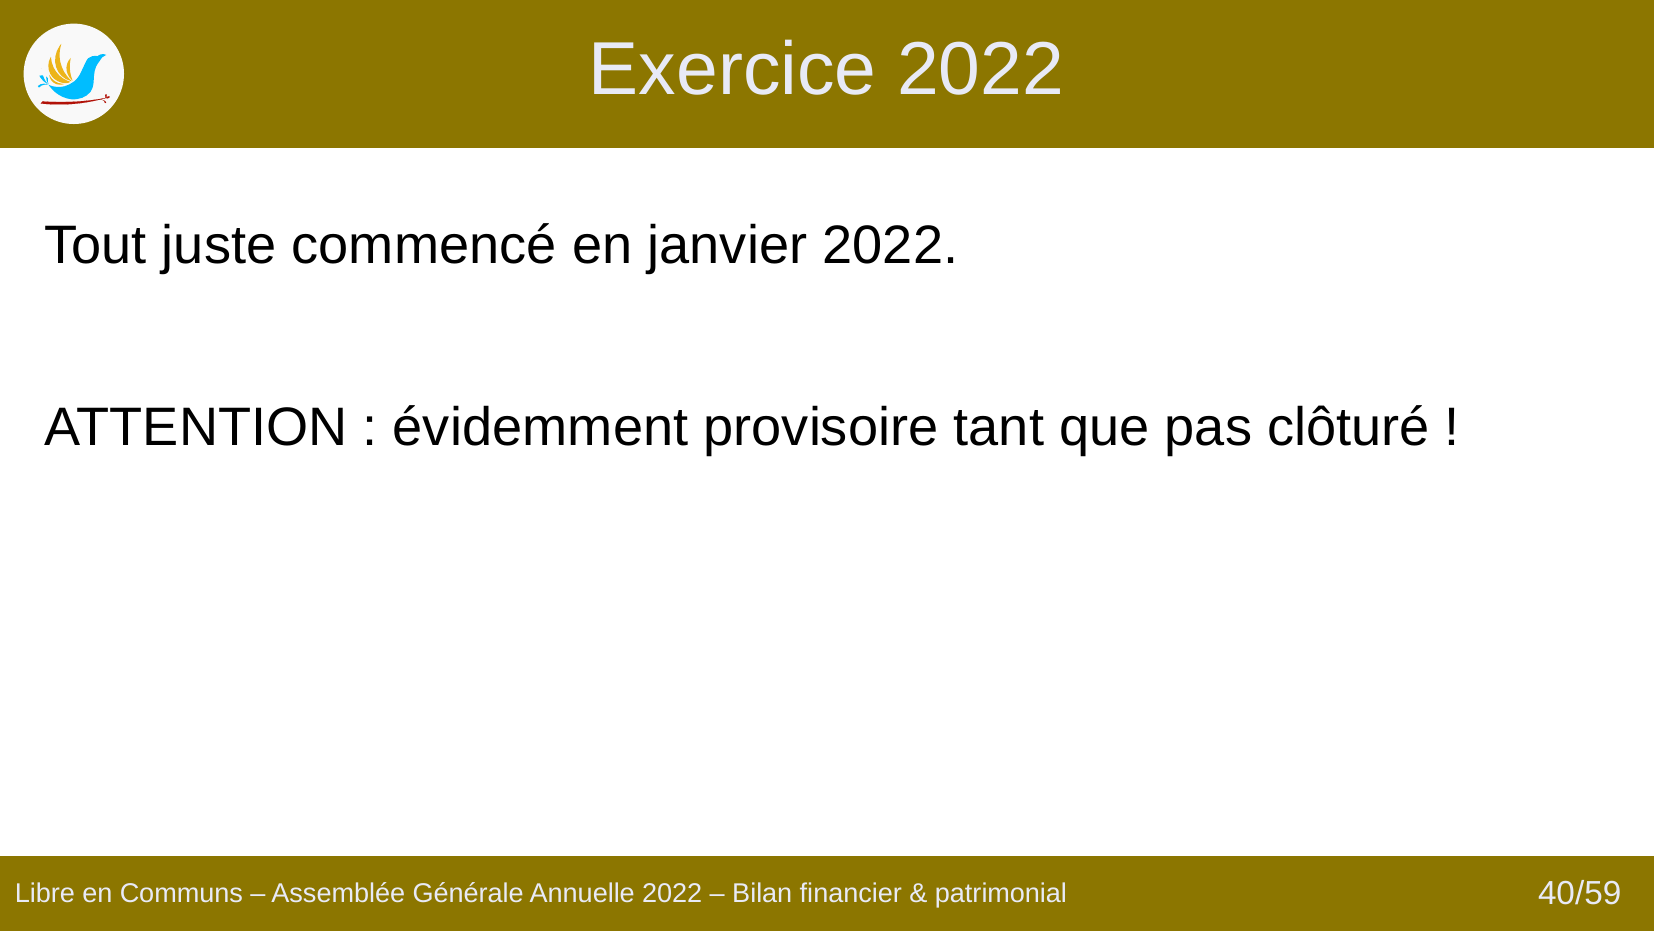

Exercice 2022
Tout juste commencé en janvier 2022.
ATTENTION : évidemment provisoire tant que pas clôturé !
Libre en Communs – Assemblée Générale Annuelle 2022 – Bilan financier & patrimonial